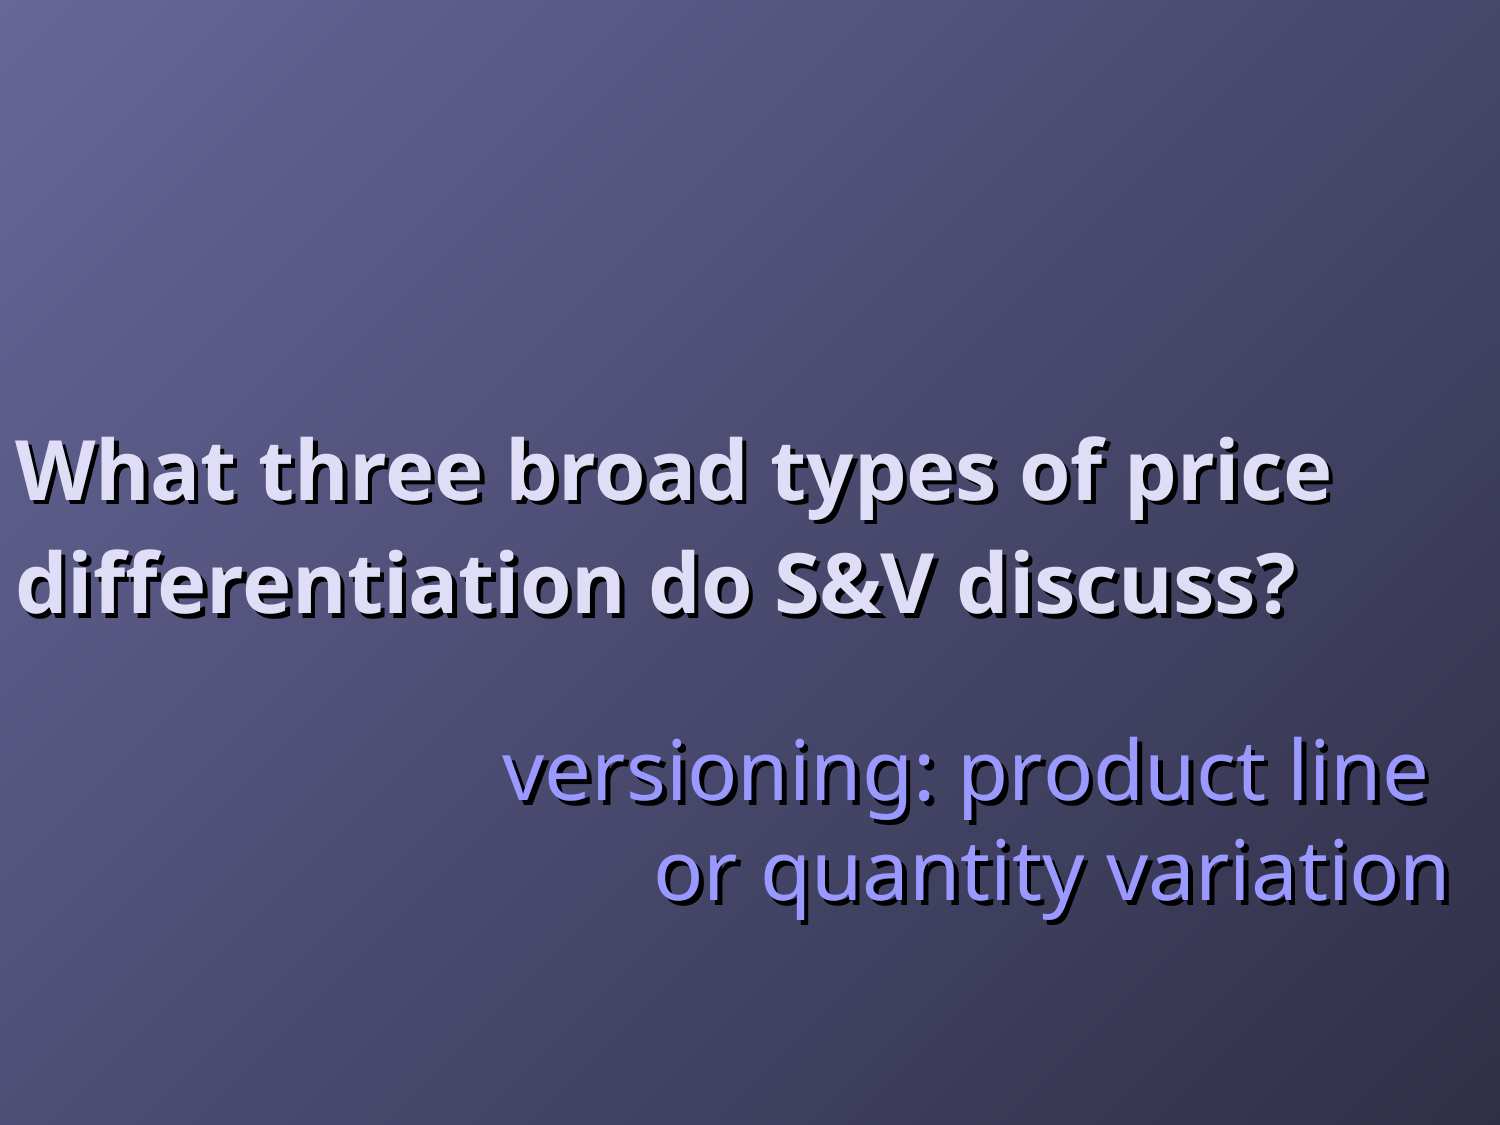

# What three broad types of price differentiation do S&V discuss?
versioning: product line
or quantity variation